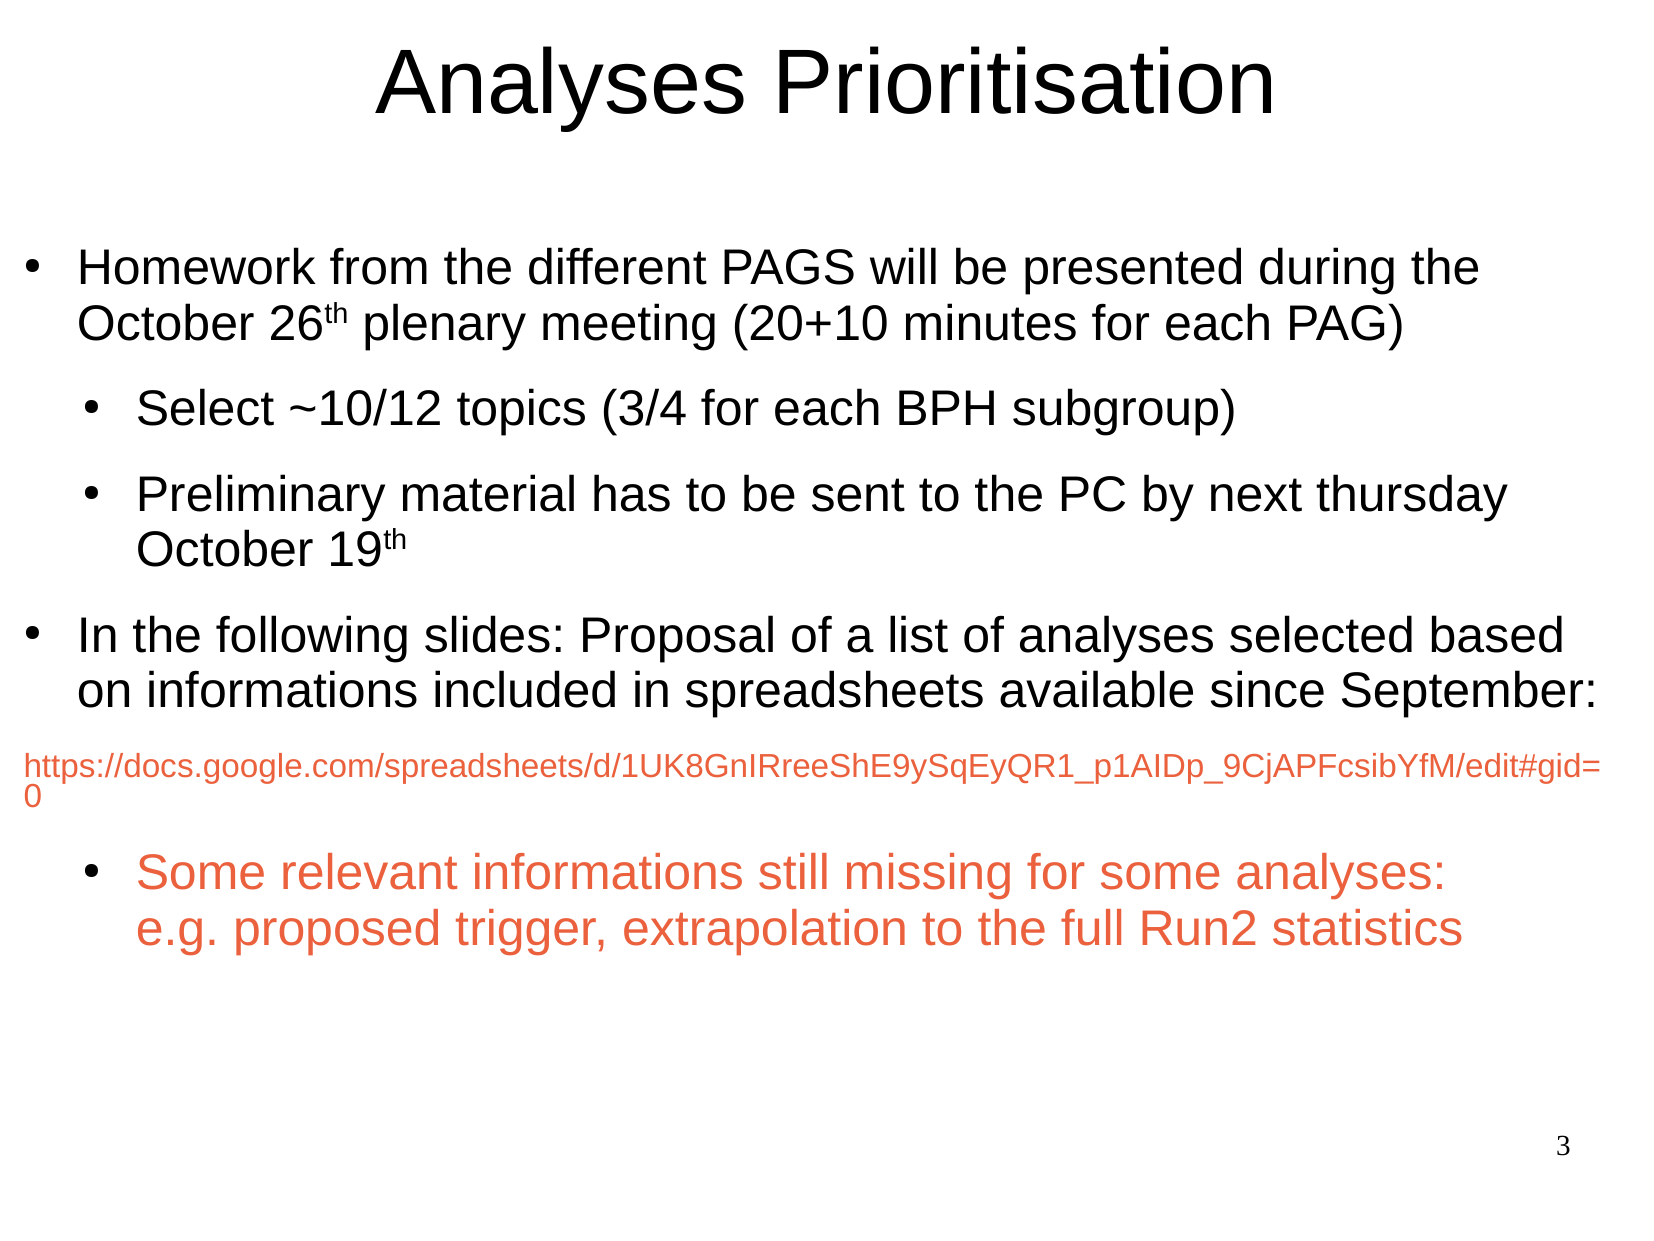

# Analyses Prioritisation
Homework from the different PAGS will be presented during the October 26th plenary meeting (20+10 minutes for each PAG)
Select ~10/12 topics (3/4 for each BPH subgroup)
Preliminary material has to be sent to the PC by next thursday October 19th
In the following slides: Proposal of a list of analyses selected based on informations included in spreadsheets available since September:
https://docs.google.com/spreadsheets/d/1UK8GnIRreeShE9ySqEyQR1_p1AIDp_9CjAPFcsibYfM/edit#gid=0
Some relevant informations still missing for some analyses: e.g. proposed trigger, extrapolation to the full Run2 statistics
3